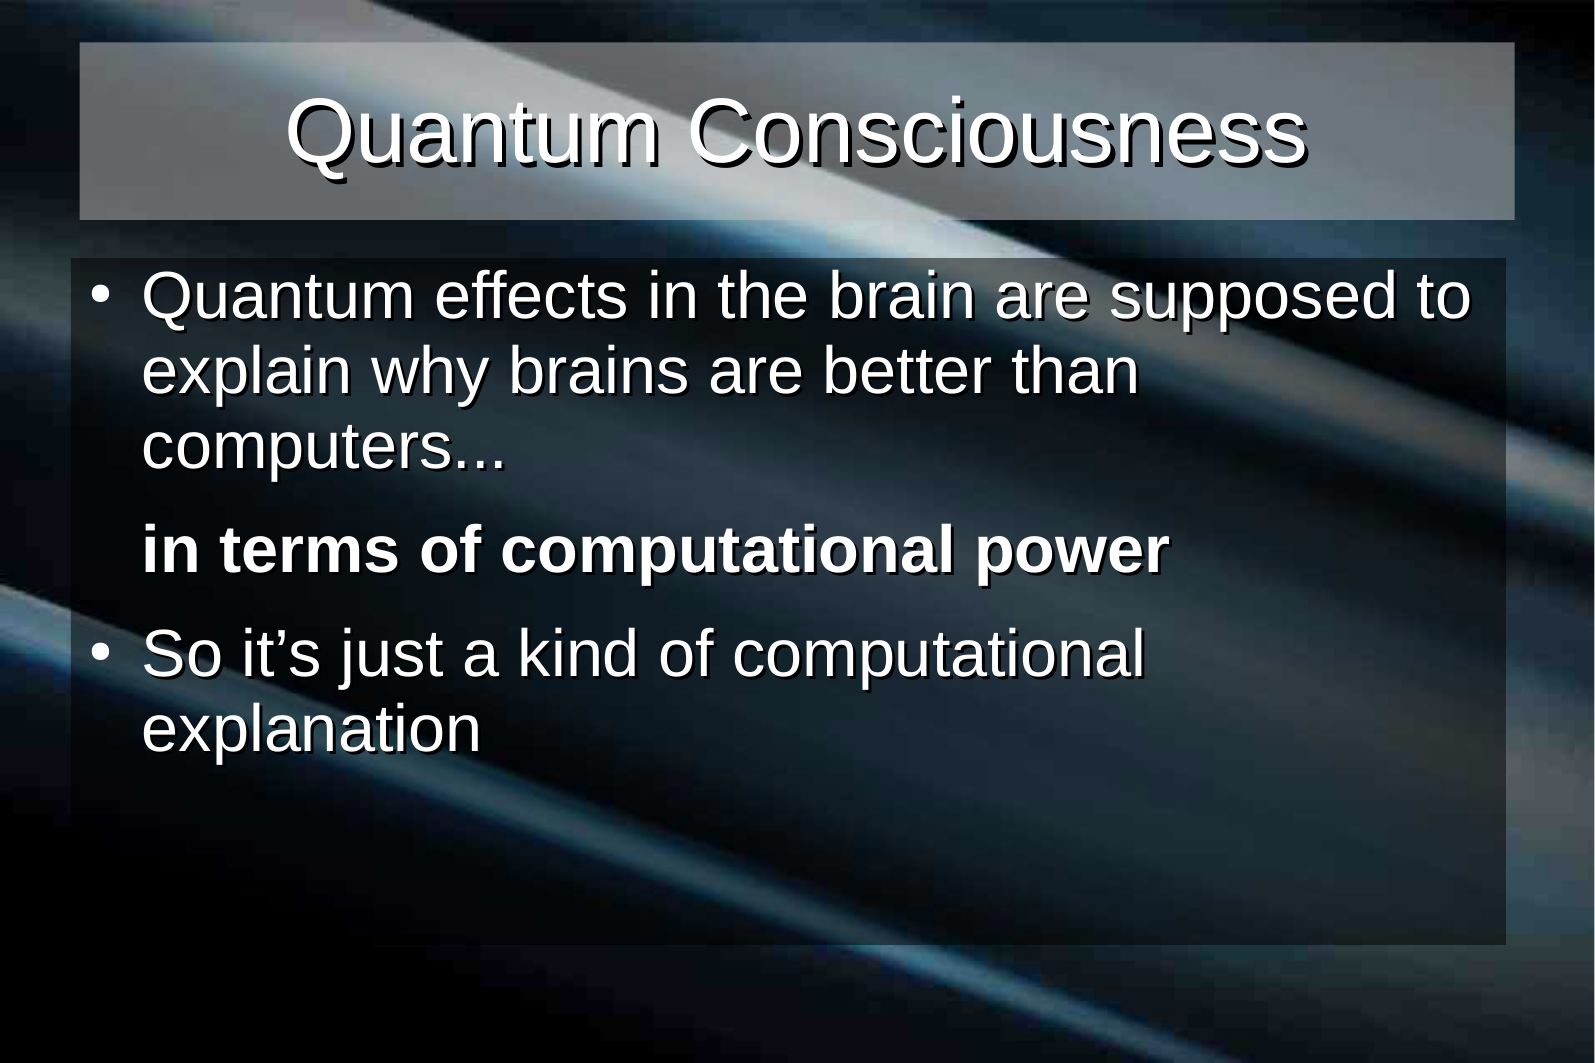

# Quantum Consciousness
Quantum effects in the brain are supposed to explain why brains are better than computers...
in terms of computational power
So it’s just a kind of computational explanation